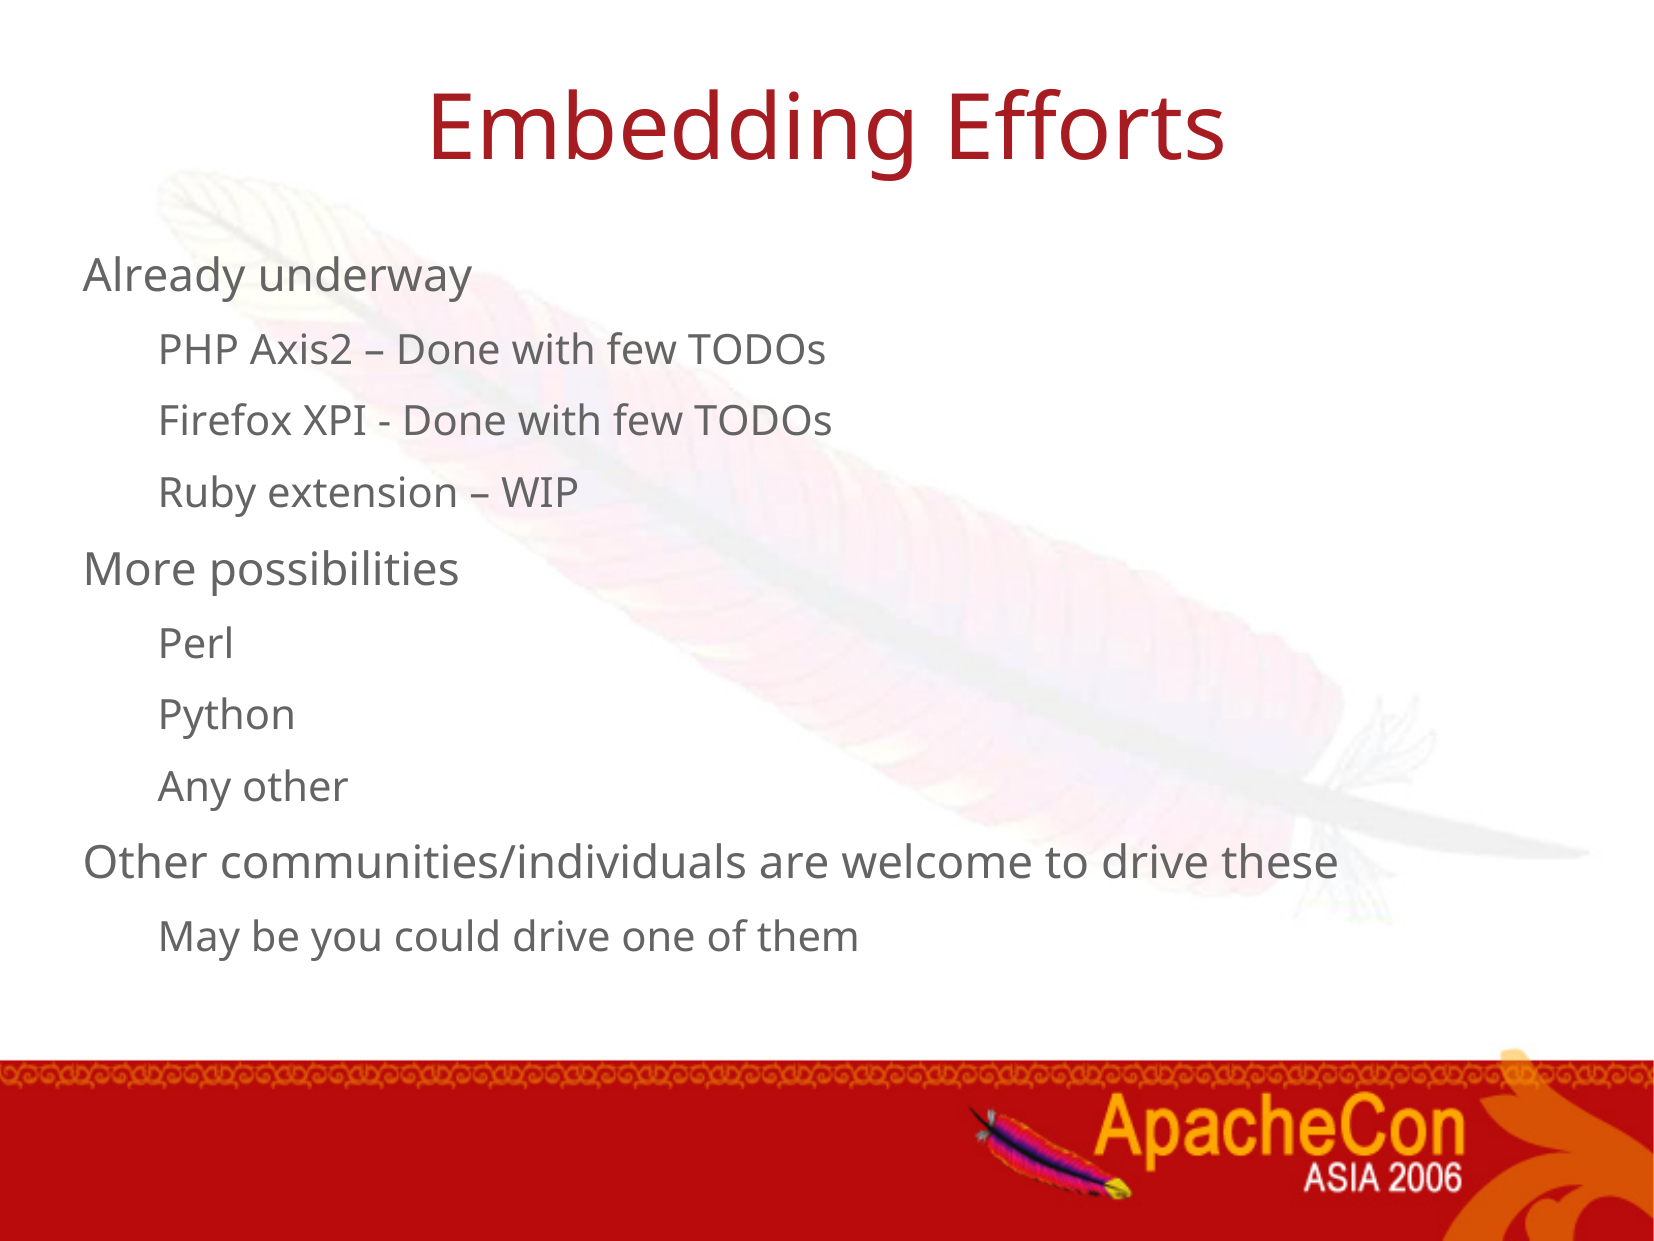

# Embedding Efforts
Already underway
PHP Axis2 – Done with few TODOs
Firefox XPI - Done with few TODOs
Ruby extension – WIP
More possibilities
Perl
Python
Any other
Other communities/individuals are welcome to drive these
May be you could drive one of them